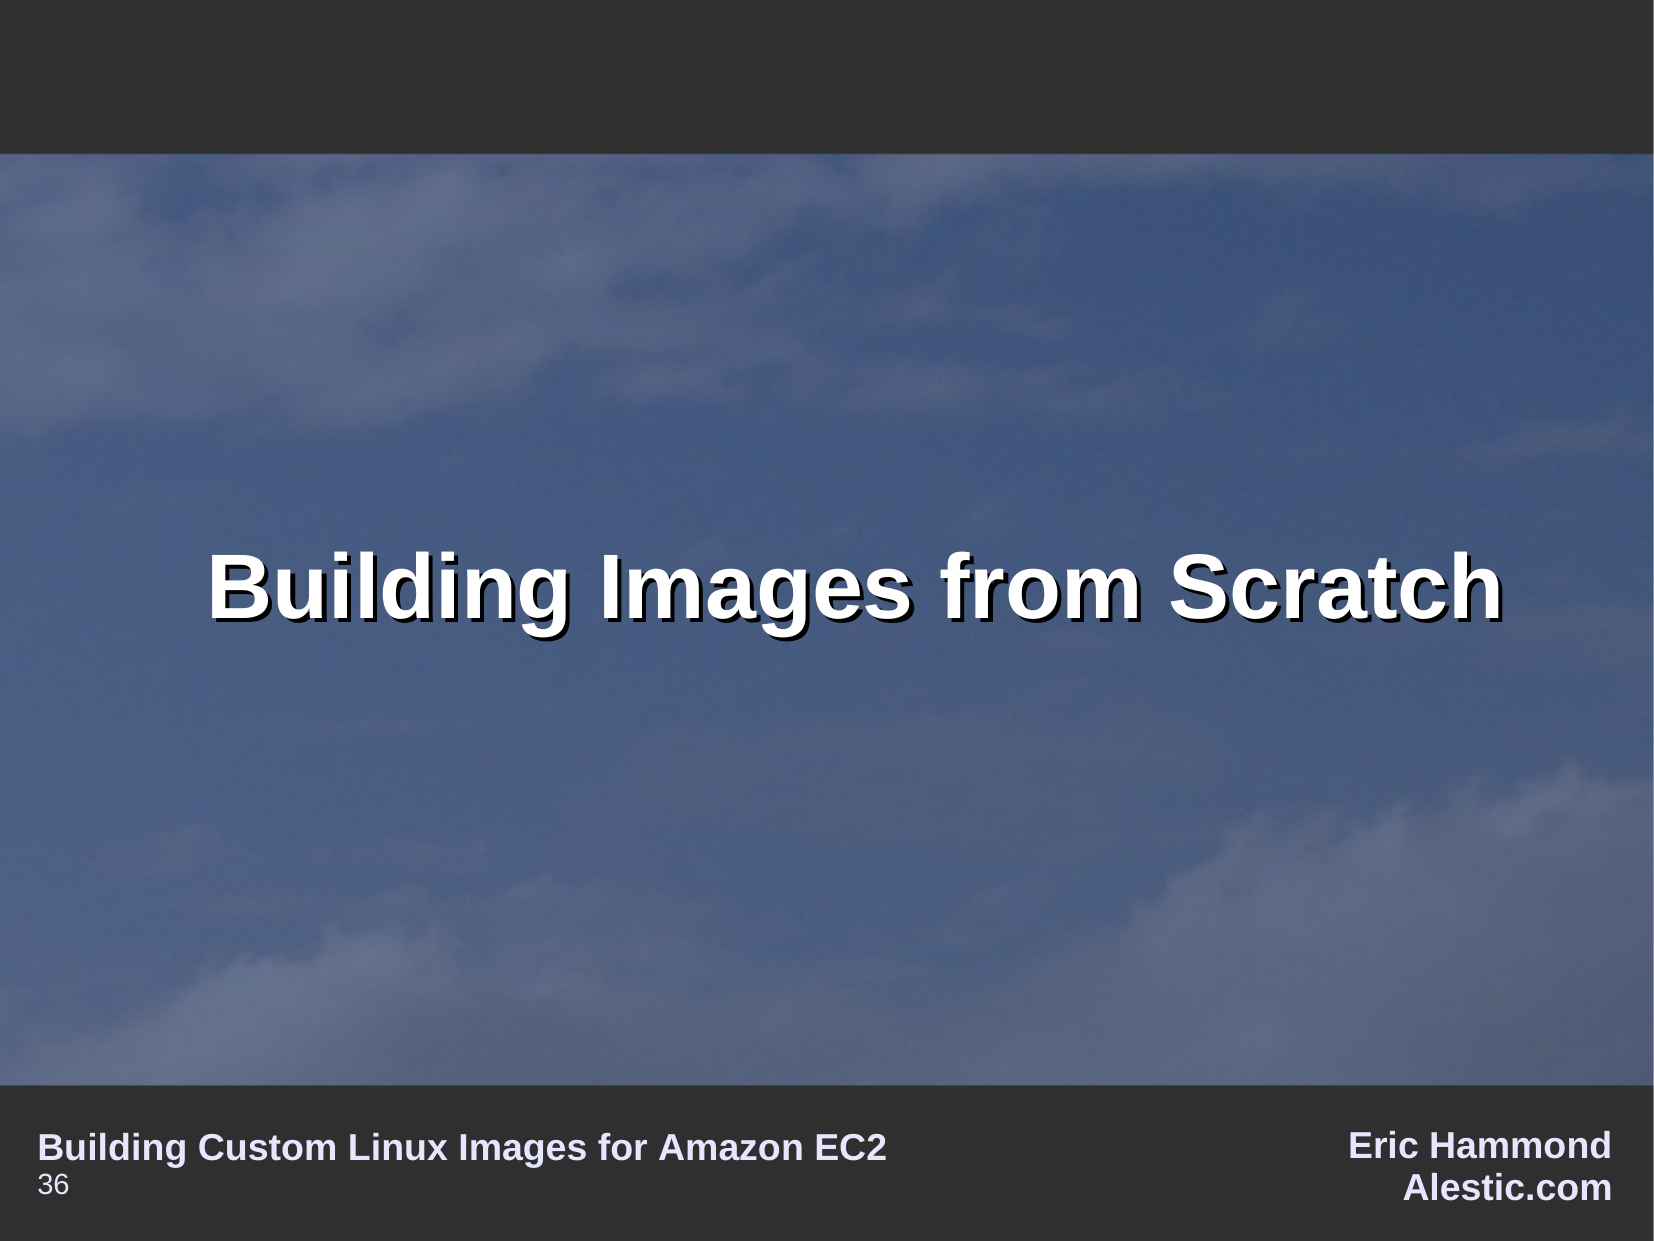

#
Building Images from Scratch
36
Eric Hammond
Alestic.com